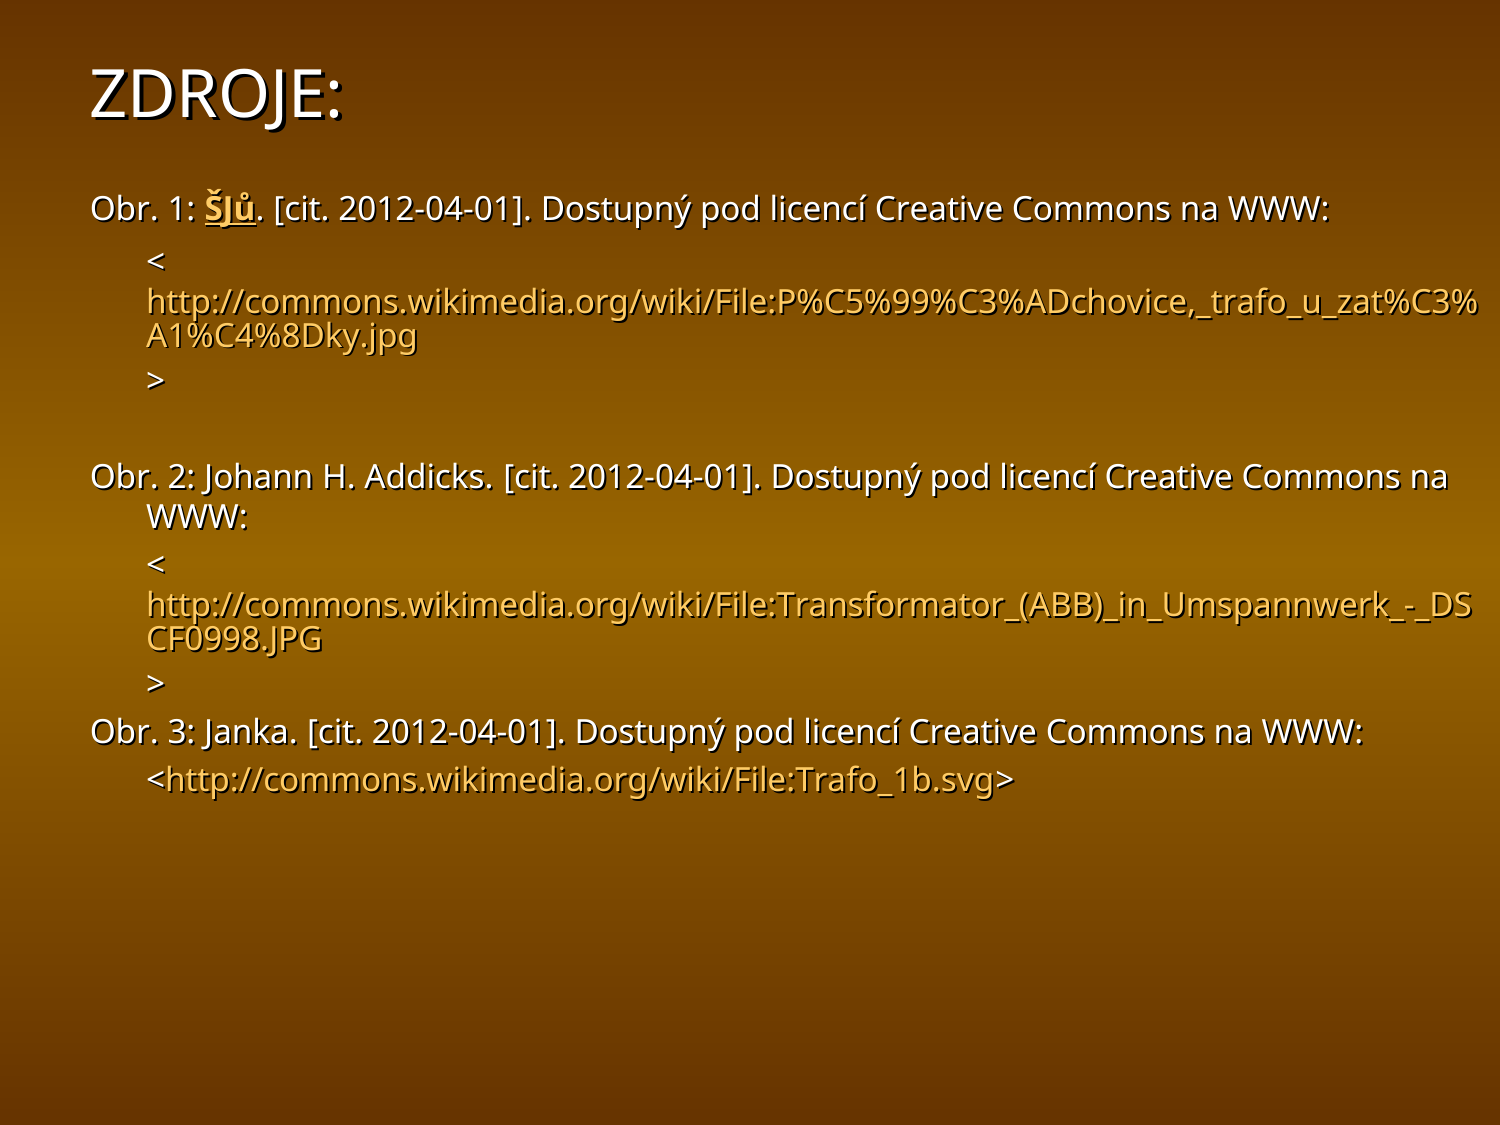

ZDROJE:
Obr. 1: ŠJů. [cit. 2012-04-01]. Dostupný pod licencí Creative Commons na WWW:
	<http://commons.wikimedia.org/wiki/File:P%C5%99%C3%ADchovice,_trafo_u_zat%C3%A1%C4%8Dky.jpg>
Obr. 2: Johann H. Addicks. [cit. 2012-04-01]. Dostupný pod licencí Creative Commons na WWW:
	<http://commons.wikimedia.org/wiki/File:Transformator_(ABB)_in_Umspannwerk_-_DSCF0998.JPG>
Obr. 3: Janka. [cit. 2012-04-01]. Dostupný pod licencí Creative Commons na WWW:
	<http://commons.wikimedia.org/wiki/File:Trafo_1b.svg>